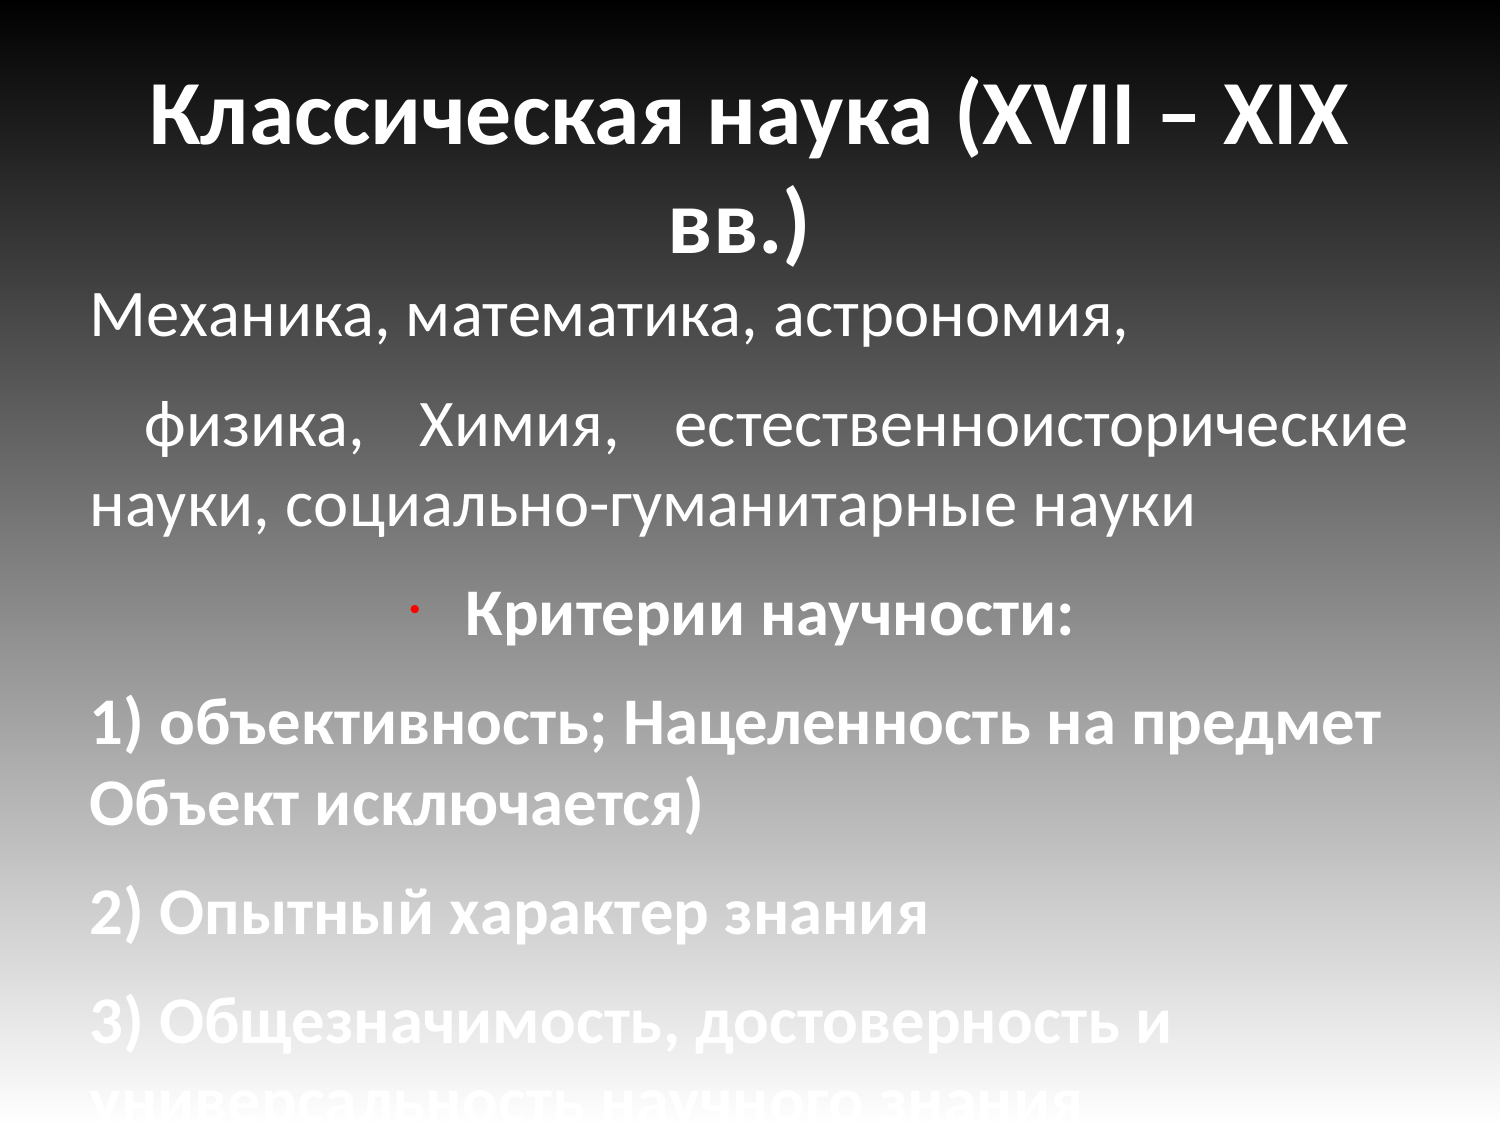

# Классическая наука (XVII – XIX вв.)
Механика, математика, астрономия,
 физика, Химия, естественноисторические науки, социально-гуманитарные науки
Критерии научности:
1) объективность; Нацеленность на предмет Объект исключается)
2) Опытный характер знания
3) Общезначимость, достоверность и универсальность научного знания
4) Цель научного знания – поиск истины